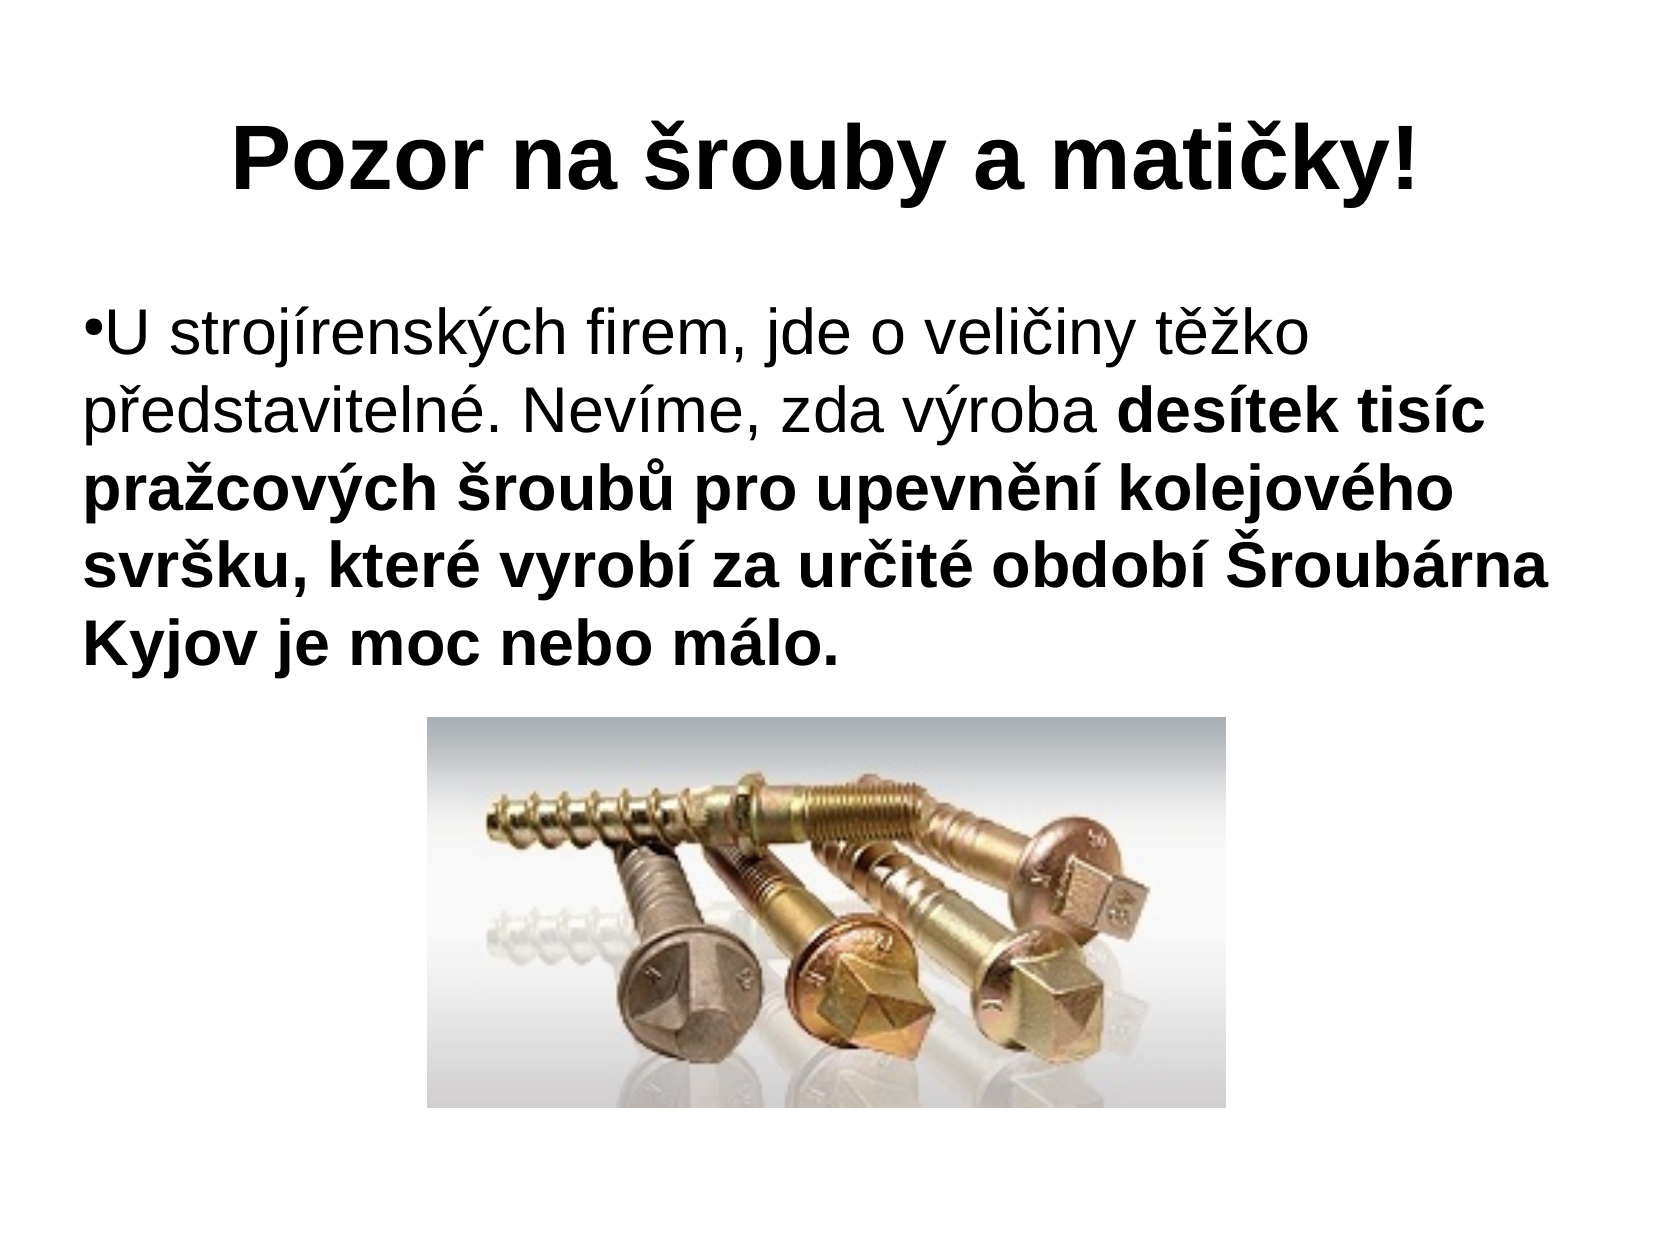

# Pozor na šrouby a matičky!
U strojírenských firem, jde o veličiny těžko představitelné. Nevíme, zda výroba desítek tisíc pražcových šroubů pro upevnění kolejového svršku, které vyrobí za určité období Šroubárna Kyjov je moc nebo málo.